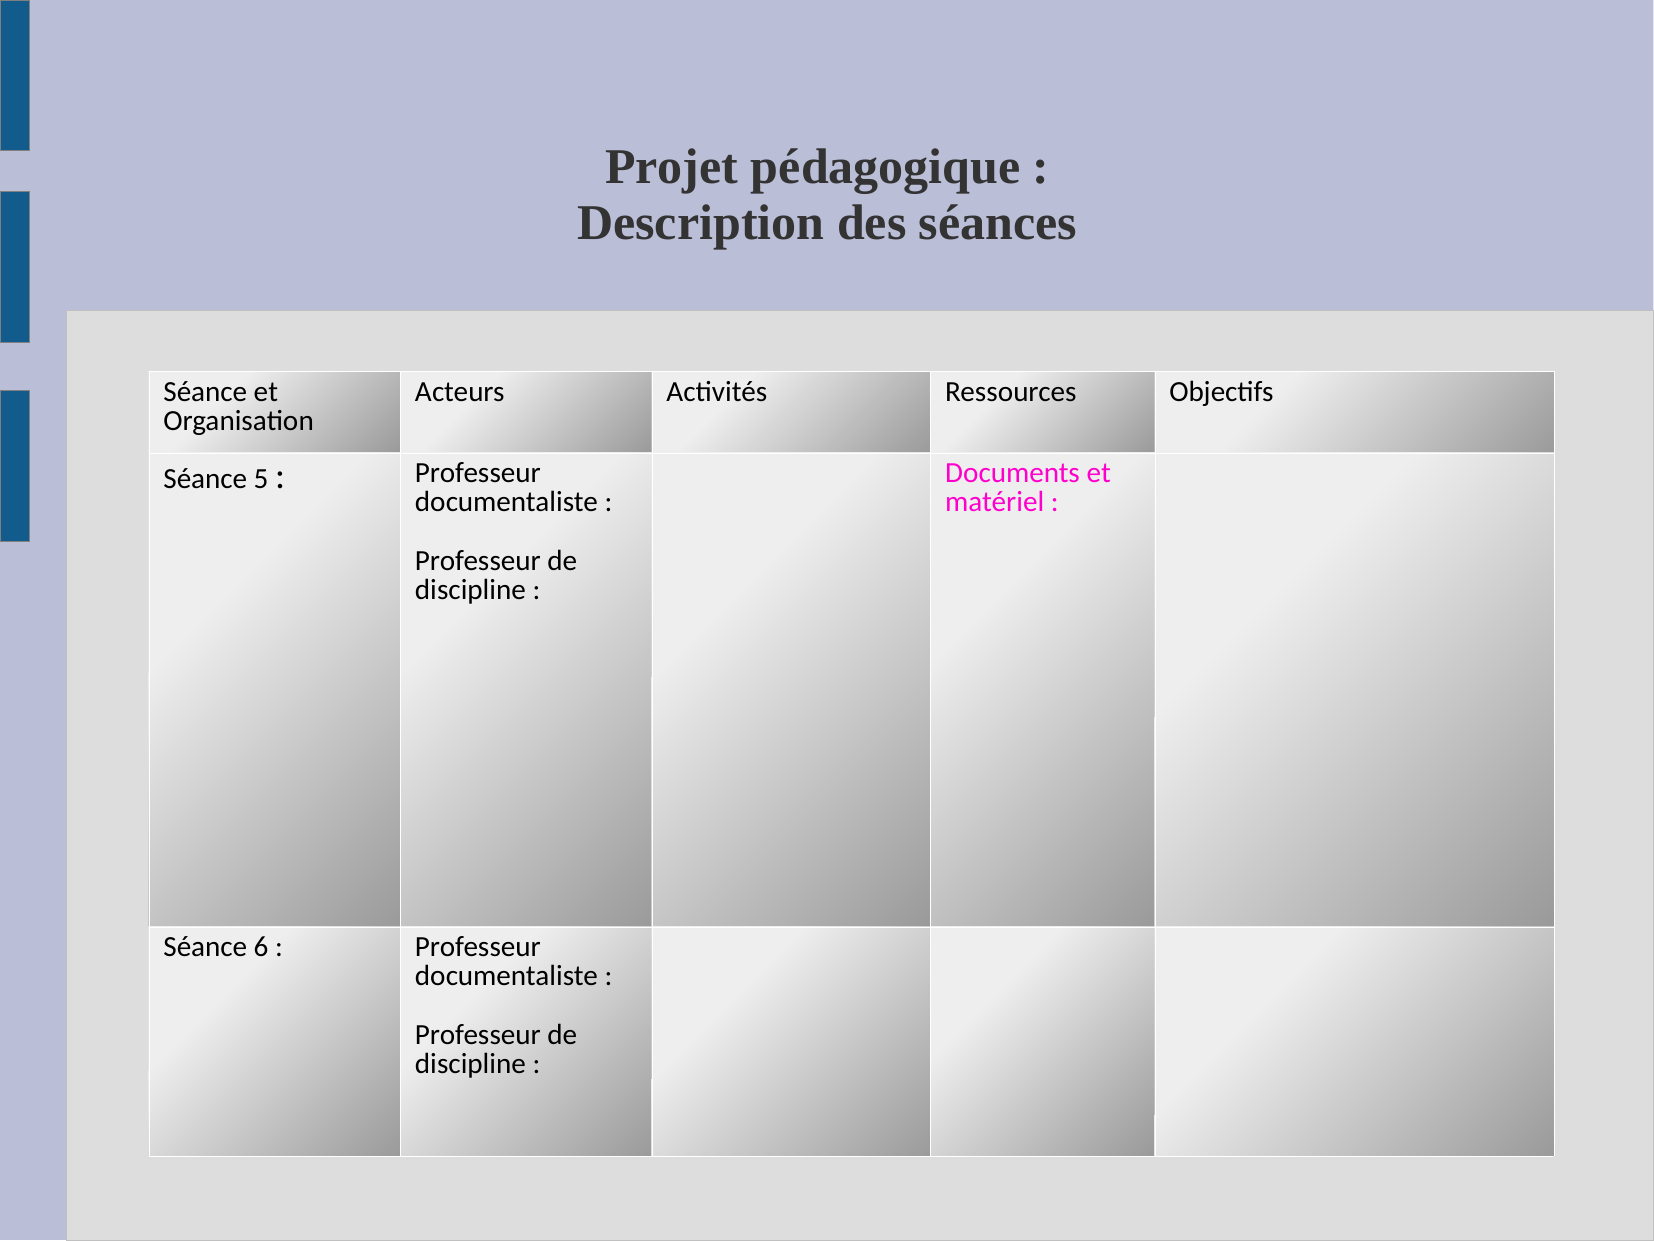

# Projet pédagogique : Description des séances
| Séance et Organisation | Acteurs | Activités | Ressources | Objectifs |
| --- | --- | --- | --- | --- |
| Séance 5 : | Professeur documentaliste : Professeur de discipline : | | Documents et matériel : | |
| Séance 6 : | Professeur documentaliste : Professeur de discipline : | | | |